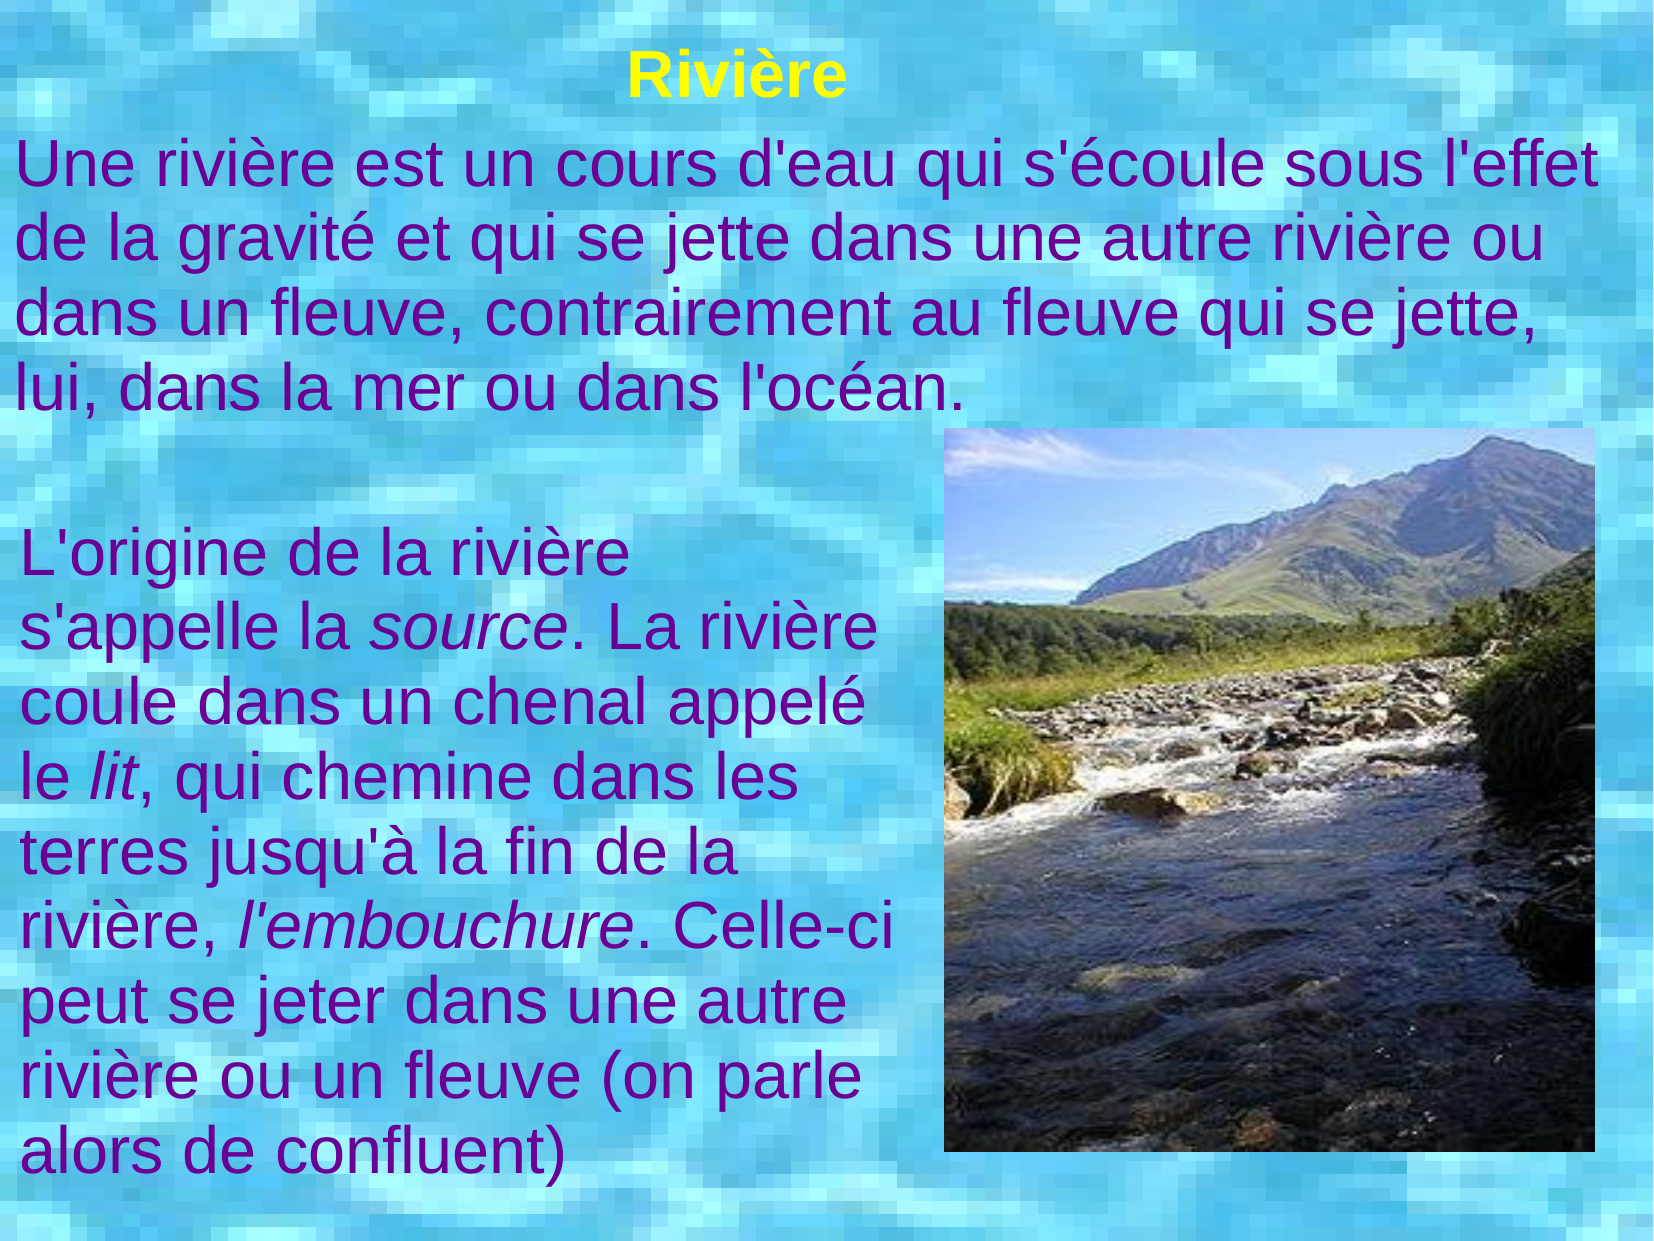

Rivière
Une rivière est un cours d'eau qui s'écoule sous l'effet de la gravité et qui se jette dans une autre rivière ou dans un fleuve, contrairement au fleuve qui se jette, lui, dans la mer ou dans l'océan.
L'origine de la rivière s'appelle la source. La rivière coule dans un chenal appelé le lit, qui chemine dans les terres jusqu'à la fin de la rivière, l'embouchure. Celle-ci peut se jeter dans une autre rivière ou un fleuve (on parle alors de confluent)